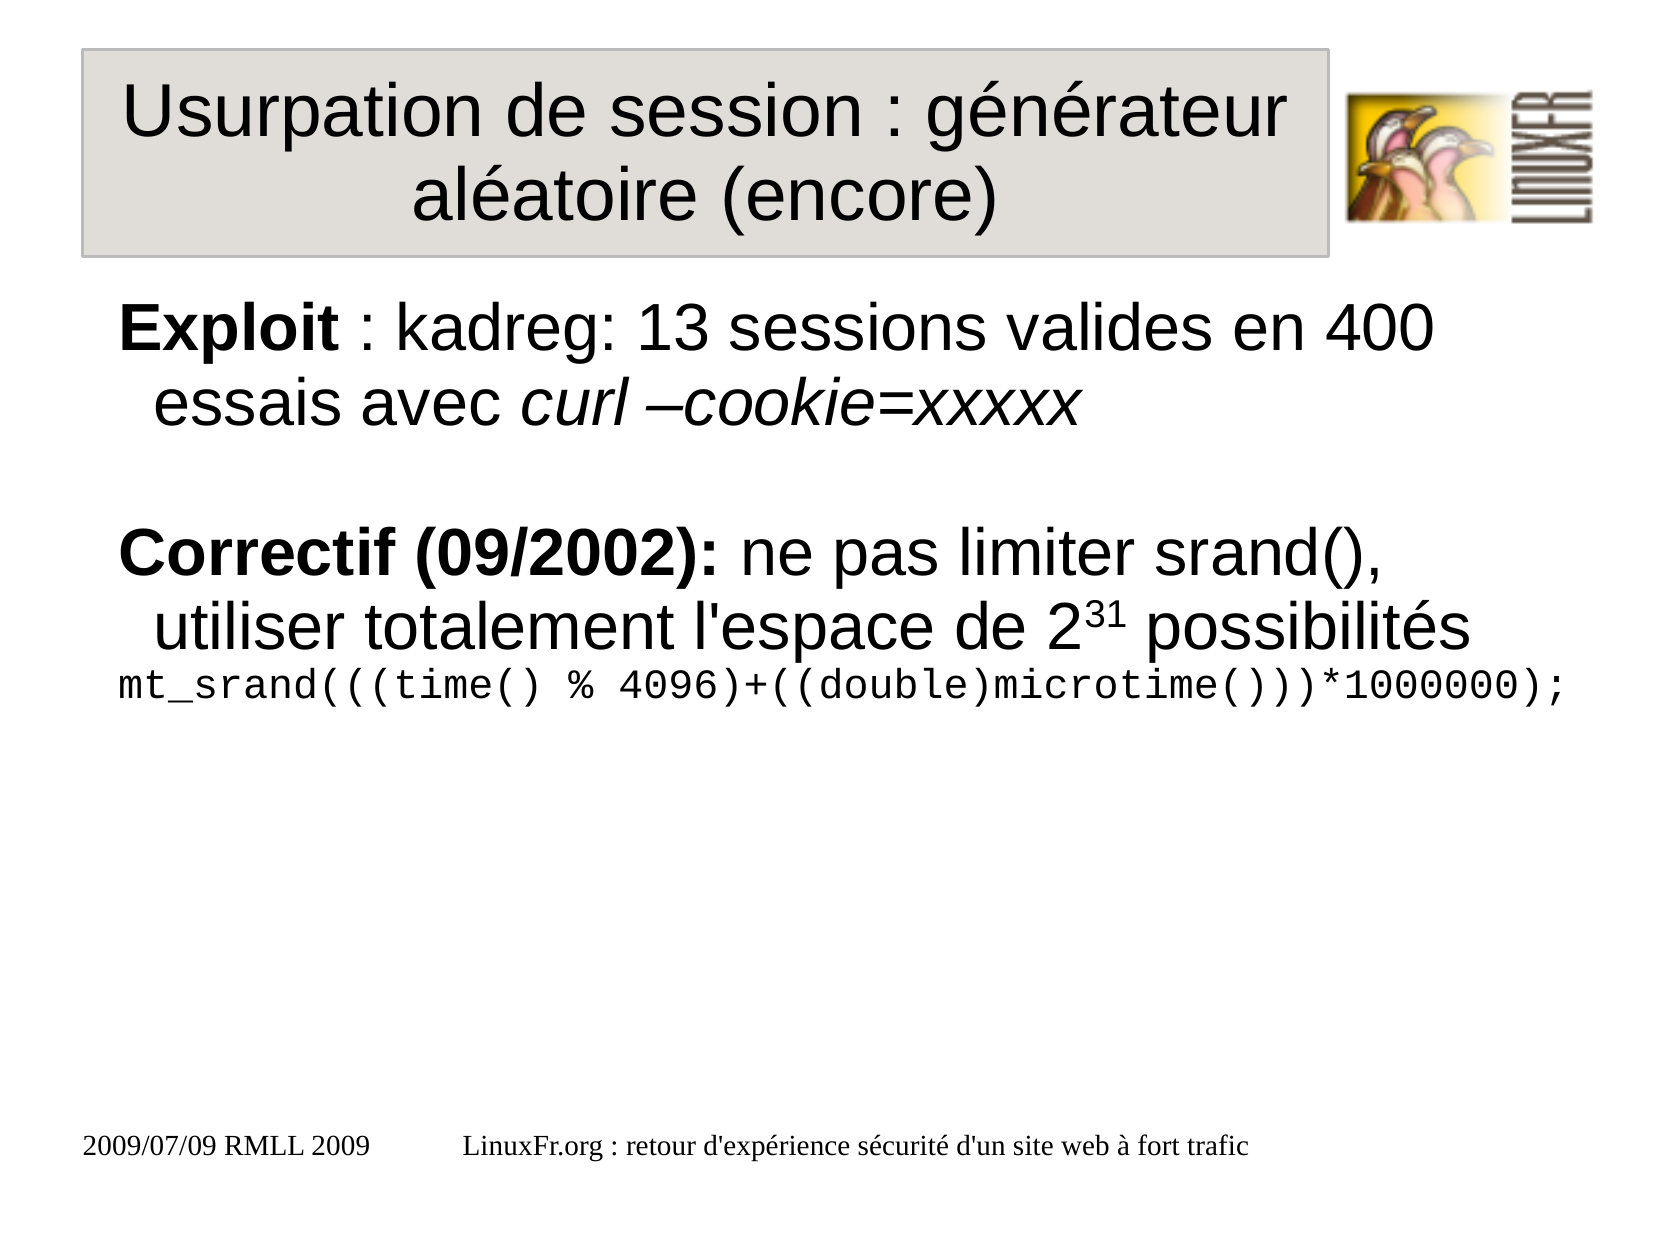

# Usurpation de session : générateur aléatoire (encore)
Exploit : kadreg: 13 sessions valides en 400 essais avec curl –cookie=xxxxx
Correctif (09/2002): ne pas limiter srand(), utiliser totalement l'espace de 231 possibilités
mt_srand(((time() % 4096)+((double)microtime()))*1000000);